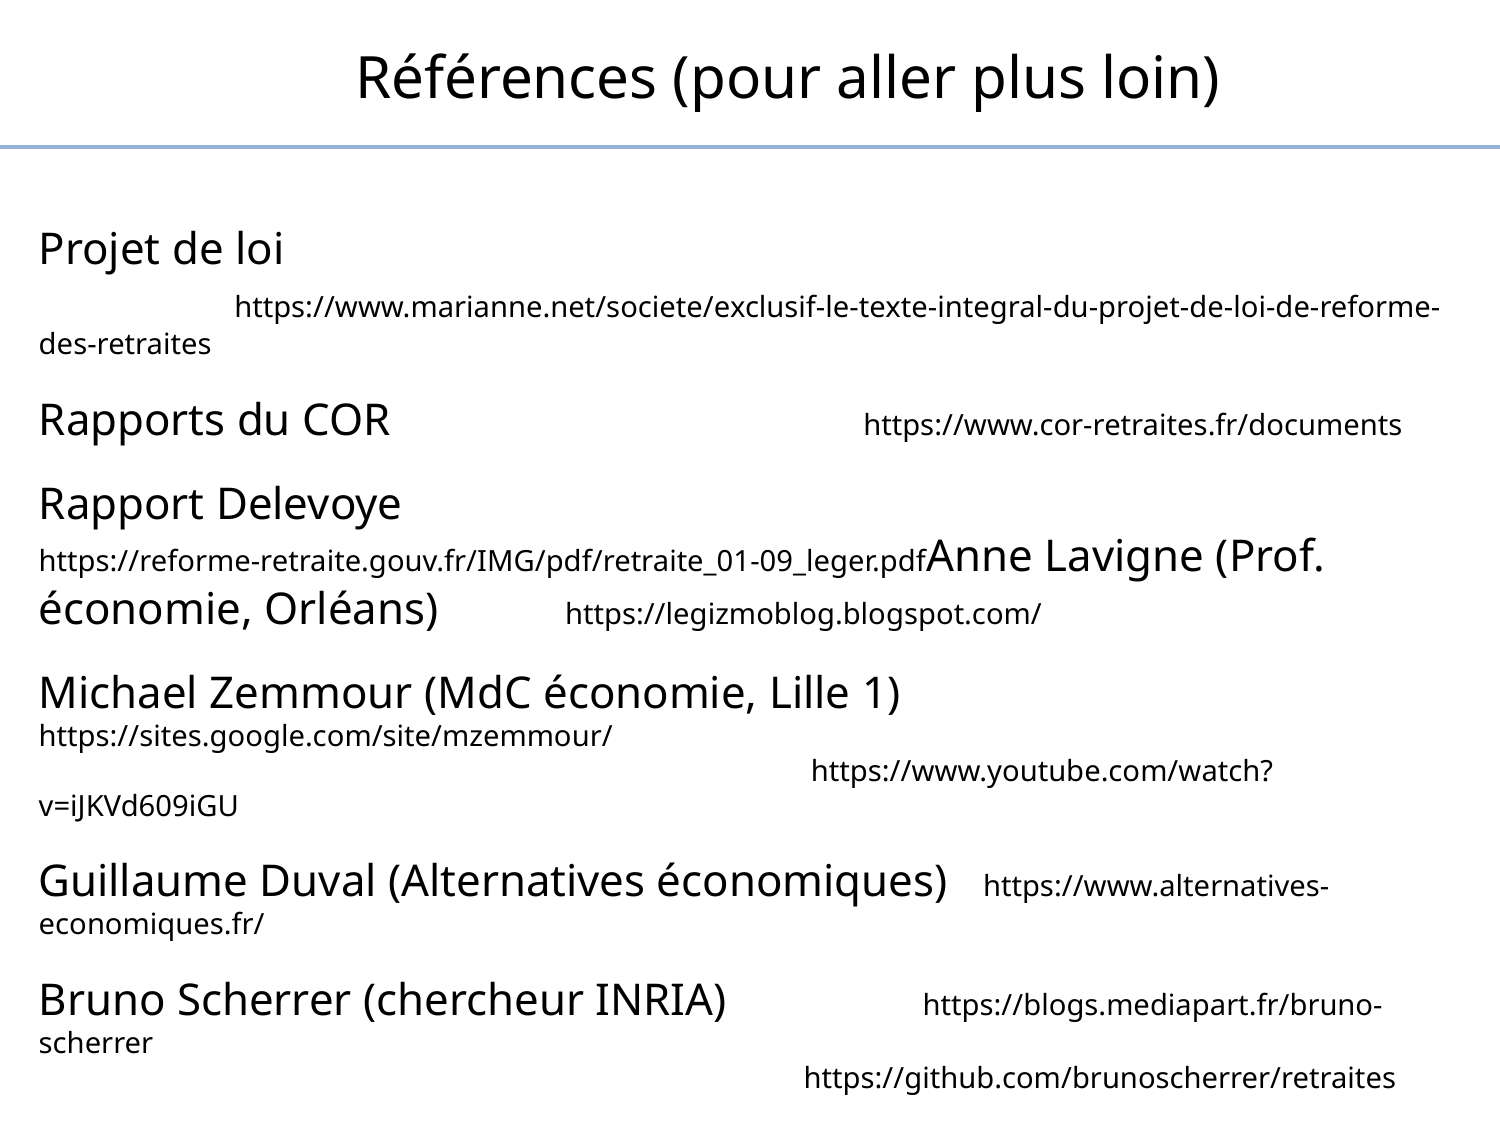

Références (pour aller plus loin)
Projet de loi
 https://www.marianne.net/societe/exclusif-le-texte-integral-du-projet-de-loi-de-reforme-des-retraites
Rapports du COR https://www.cor-retraites.fr/documents
Rapport Delevoye https://reforme-retraite.gouv.fr/IMG/pdf/retraite_01-09_leger.pdfAnne Lavigne (Prof. économie, Orléans) https://legizmoblog.blogspot.com/
Michael Zemmour (MdC économie, Lille 1) https://sites.google.com/site/mzemmour/
 https://www.youtube.com/watch?v=iJKVd609iGU
Guillaume Duval (Alternatives économiques) https://www.alternatives-economiques.fr/
Bruno Scherrer (chercheur INRIA) https://blogs.mediapart.fr/bruno-scherrer
 https://github.com/brunoscherrer/retraites
Thomas Piketty (Directeur d’études EHESS) https://www.lemonde.fr/blog/piketty/